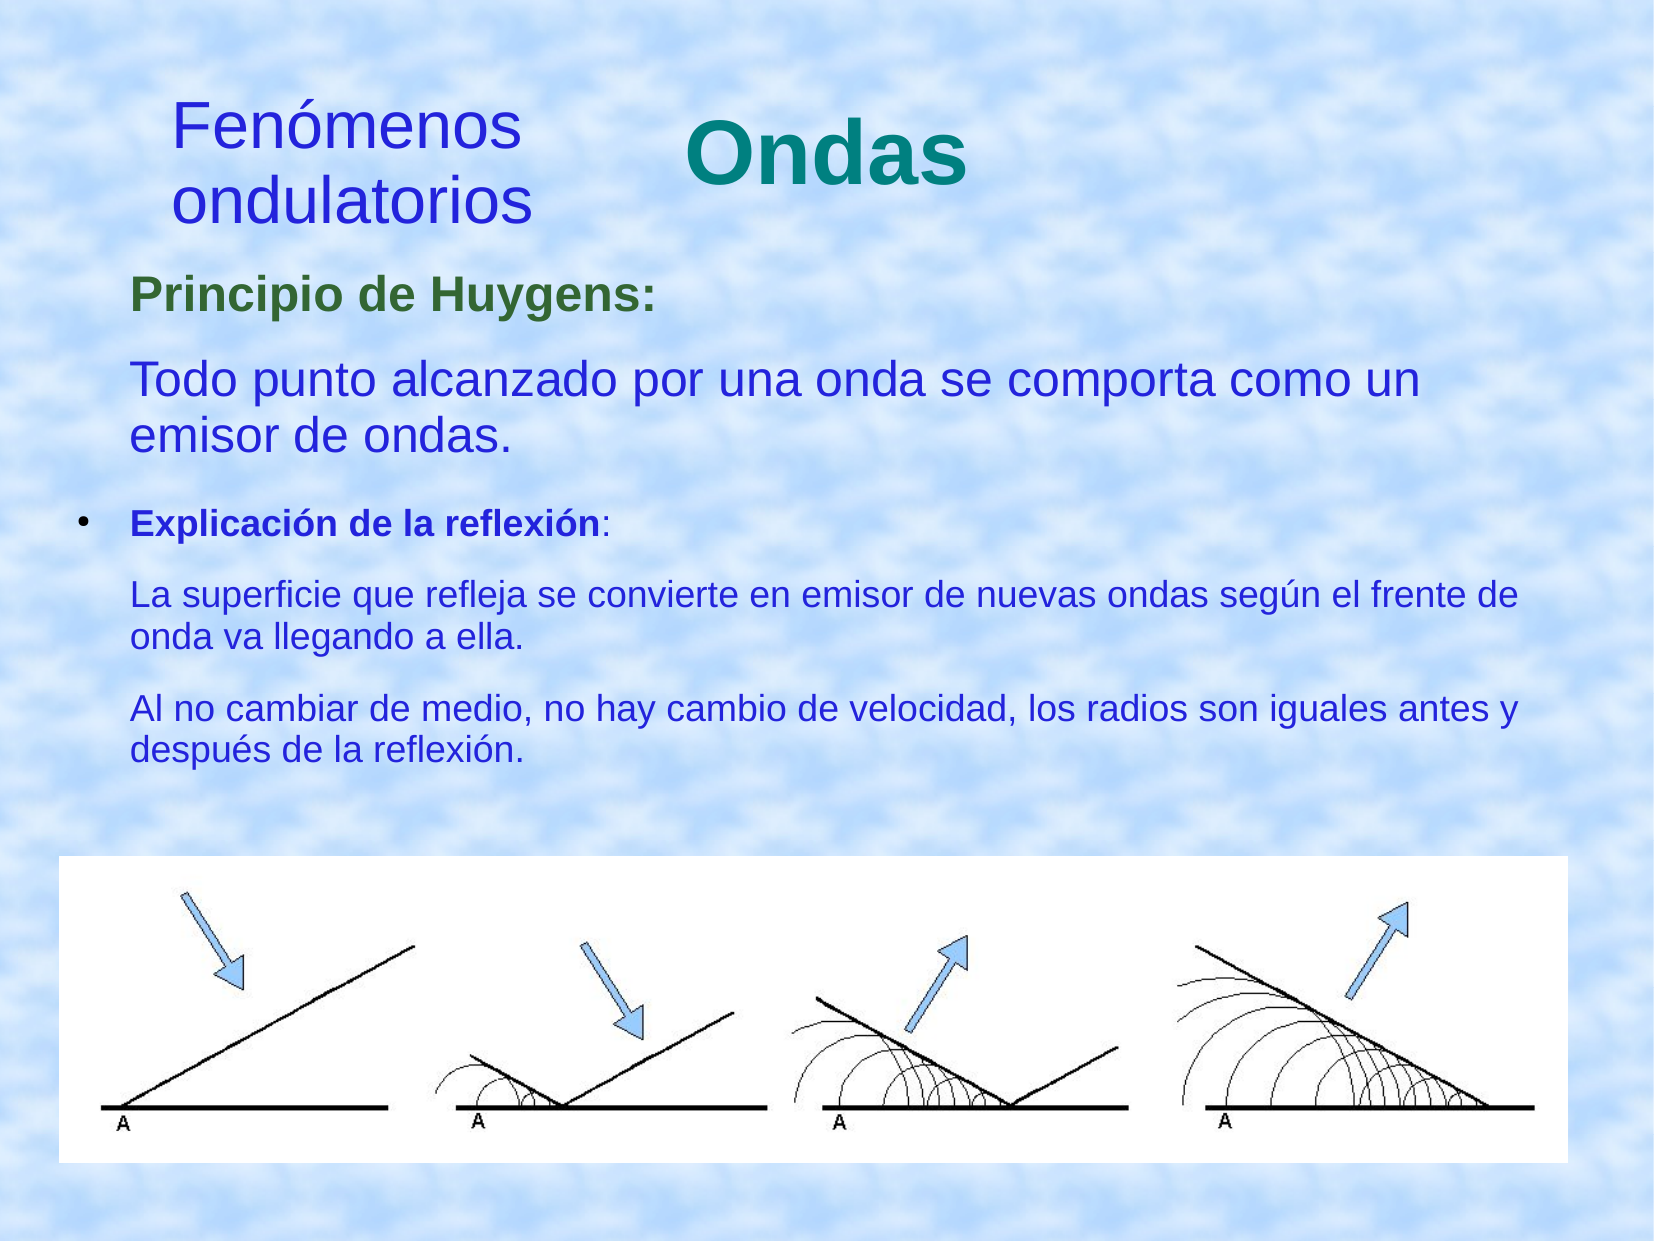

# Ondas
Fenómenos ondulatorios
Principio de Huygens:
Todo punto alcanzado por una onda se comporta como un emisor de ondas.
Explicación de la reflexión:
La superficie que refleja se convierte en emisor de nuevas ondas según el frente de onda va llegando a ella.
Al no cambiar de medio, no hay cambio de velocidad, los radios son iguales antes y después de la reflexión.